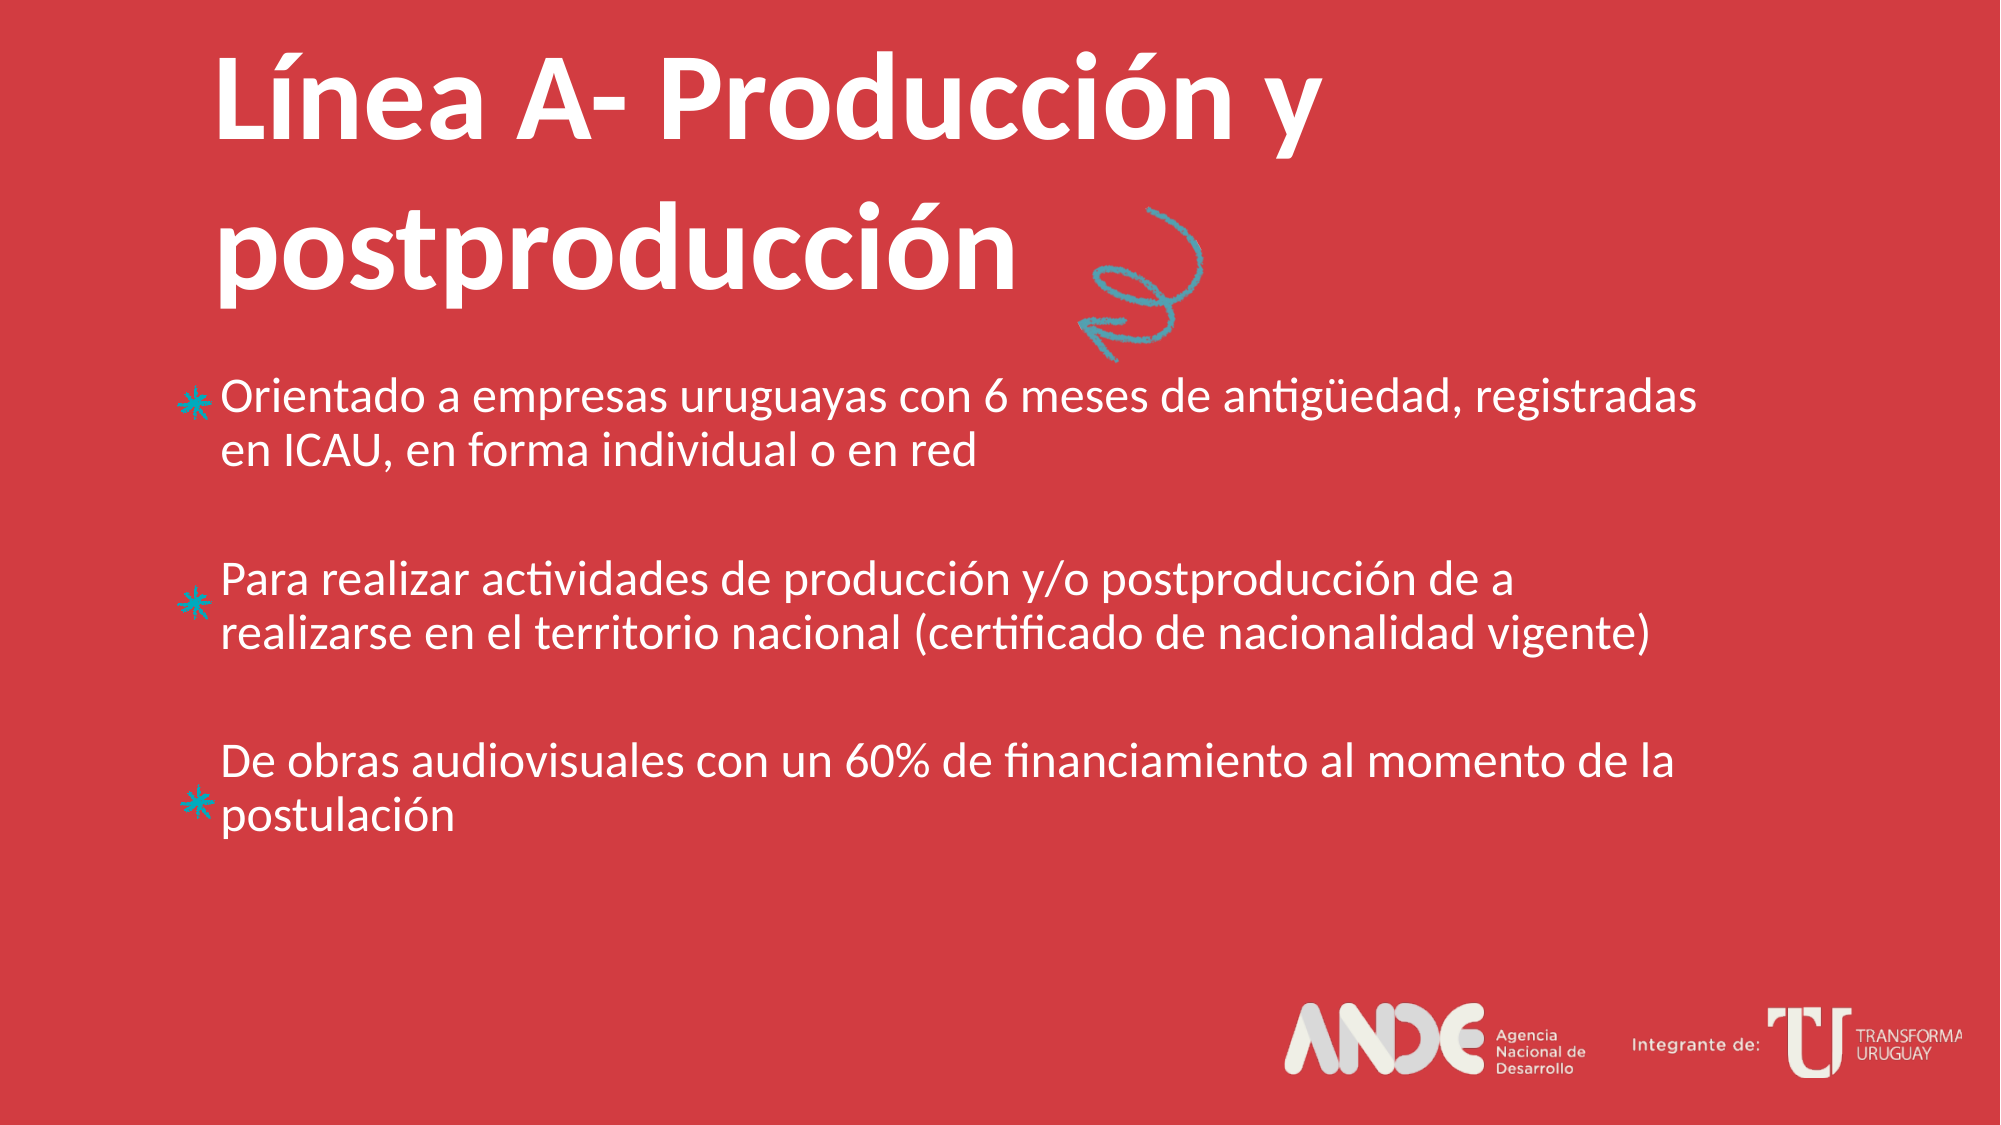

Línea A- Producción y postproducción
# Orientado a empresas uruguayas con 6 meses de antigüedad, registradas en ICAU, en forma individual o en red
Para realizar actividades de producción y/o postproducción de a realizarse en el territorio nacional (certificado de nacionalidad vigente)
De obras audiovisuales con un 60% de financiamiento al momento de la postulación